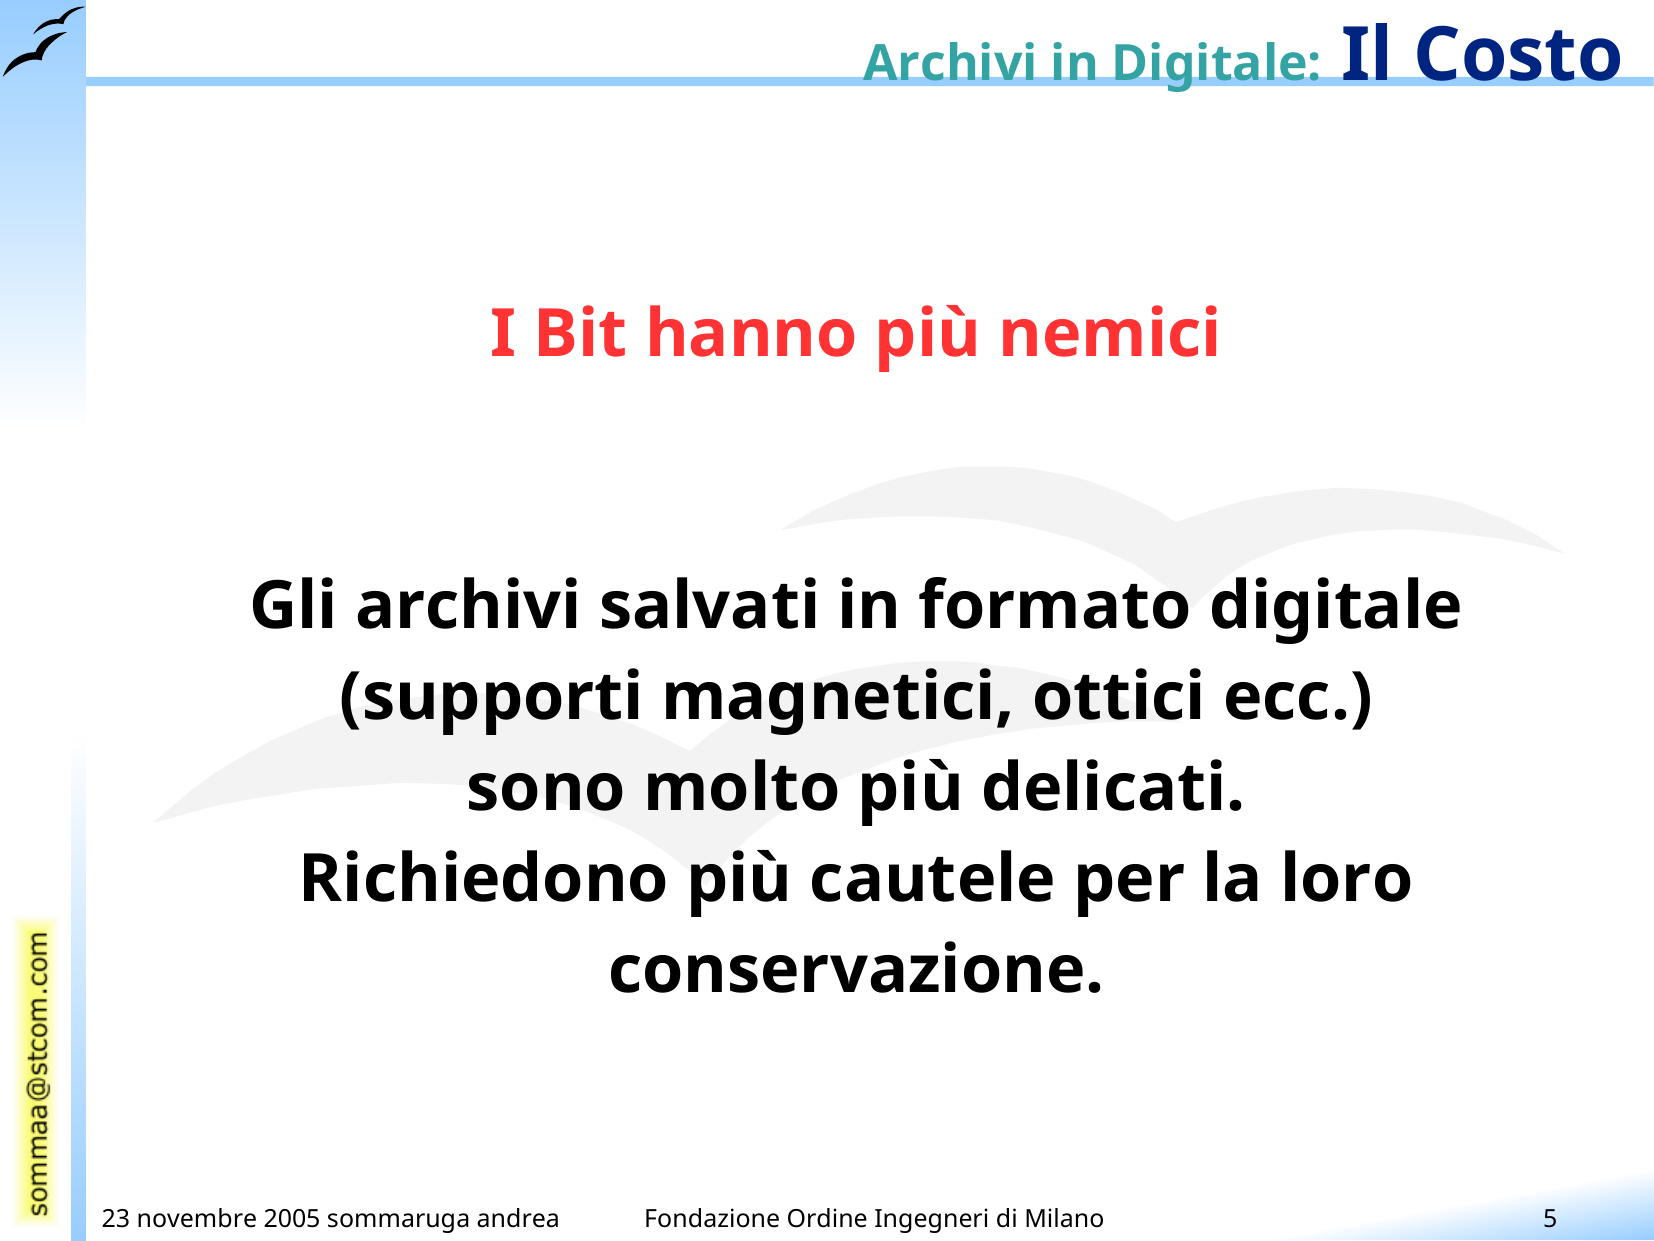

# Archivi in Digitale: Il Costo
I Bit hanno più nemici
Gli archivi salvati in formato digitale
(supporti magnetici, ottici ecc.)
sono molto più delicati.
Richiedono più cautele per la loro conservazione.